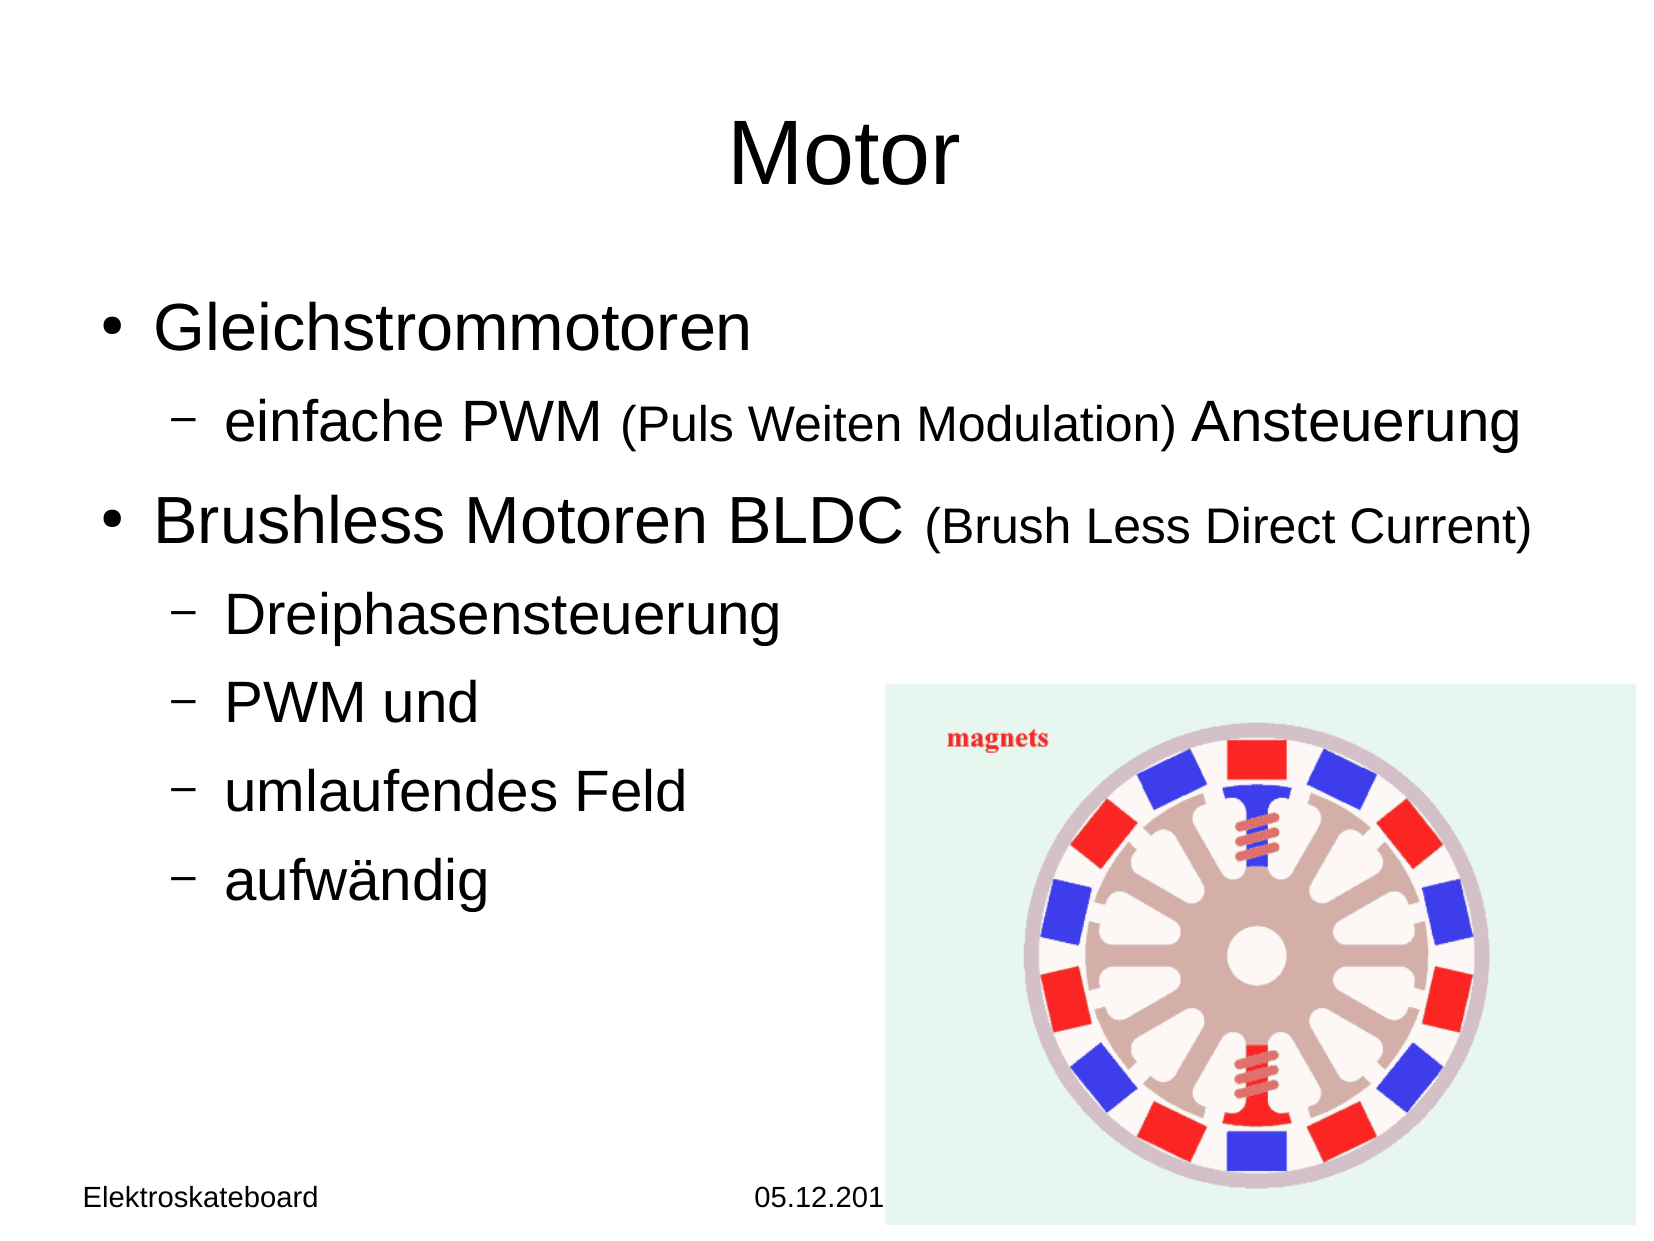

# Motor
Gleichstrommotoren
einfache PWM (Puls Weiten Modulation) Ansteuerung
Brushless Motoren BLDC (Brush Less Direct Current)
Dreiphasensteuerung
PWM und
umlaufendes Feld
aufwändig